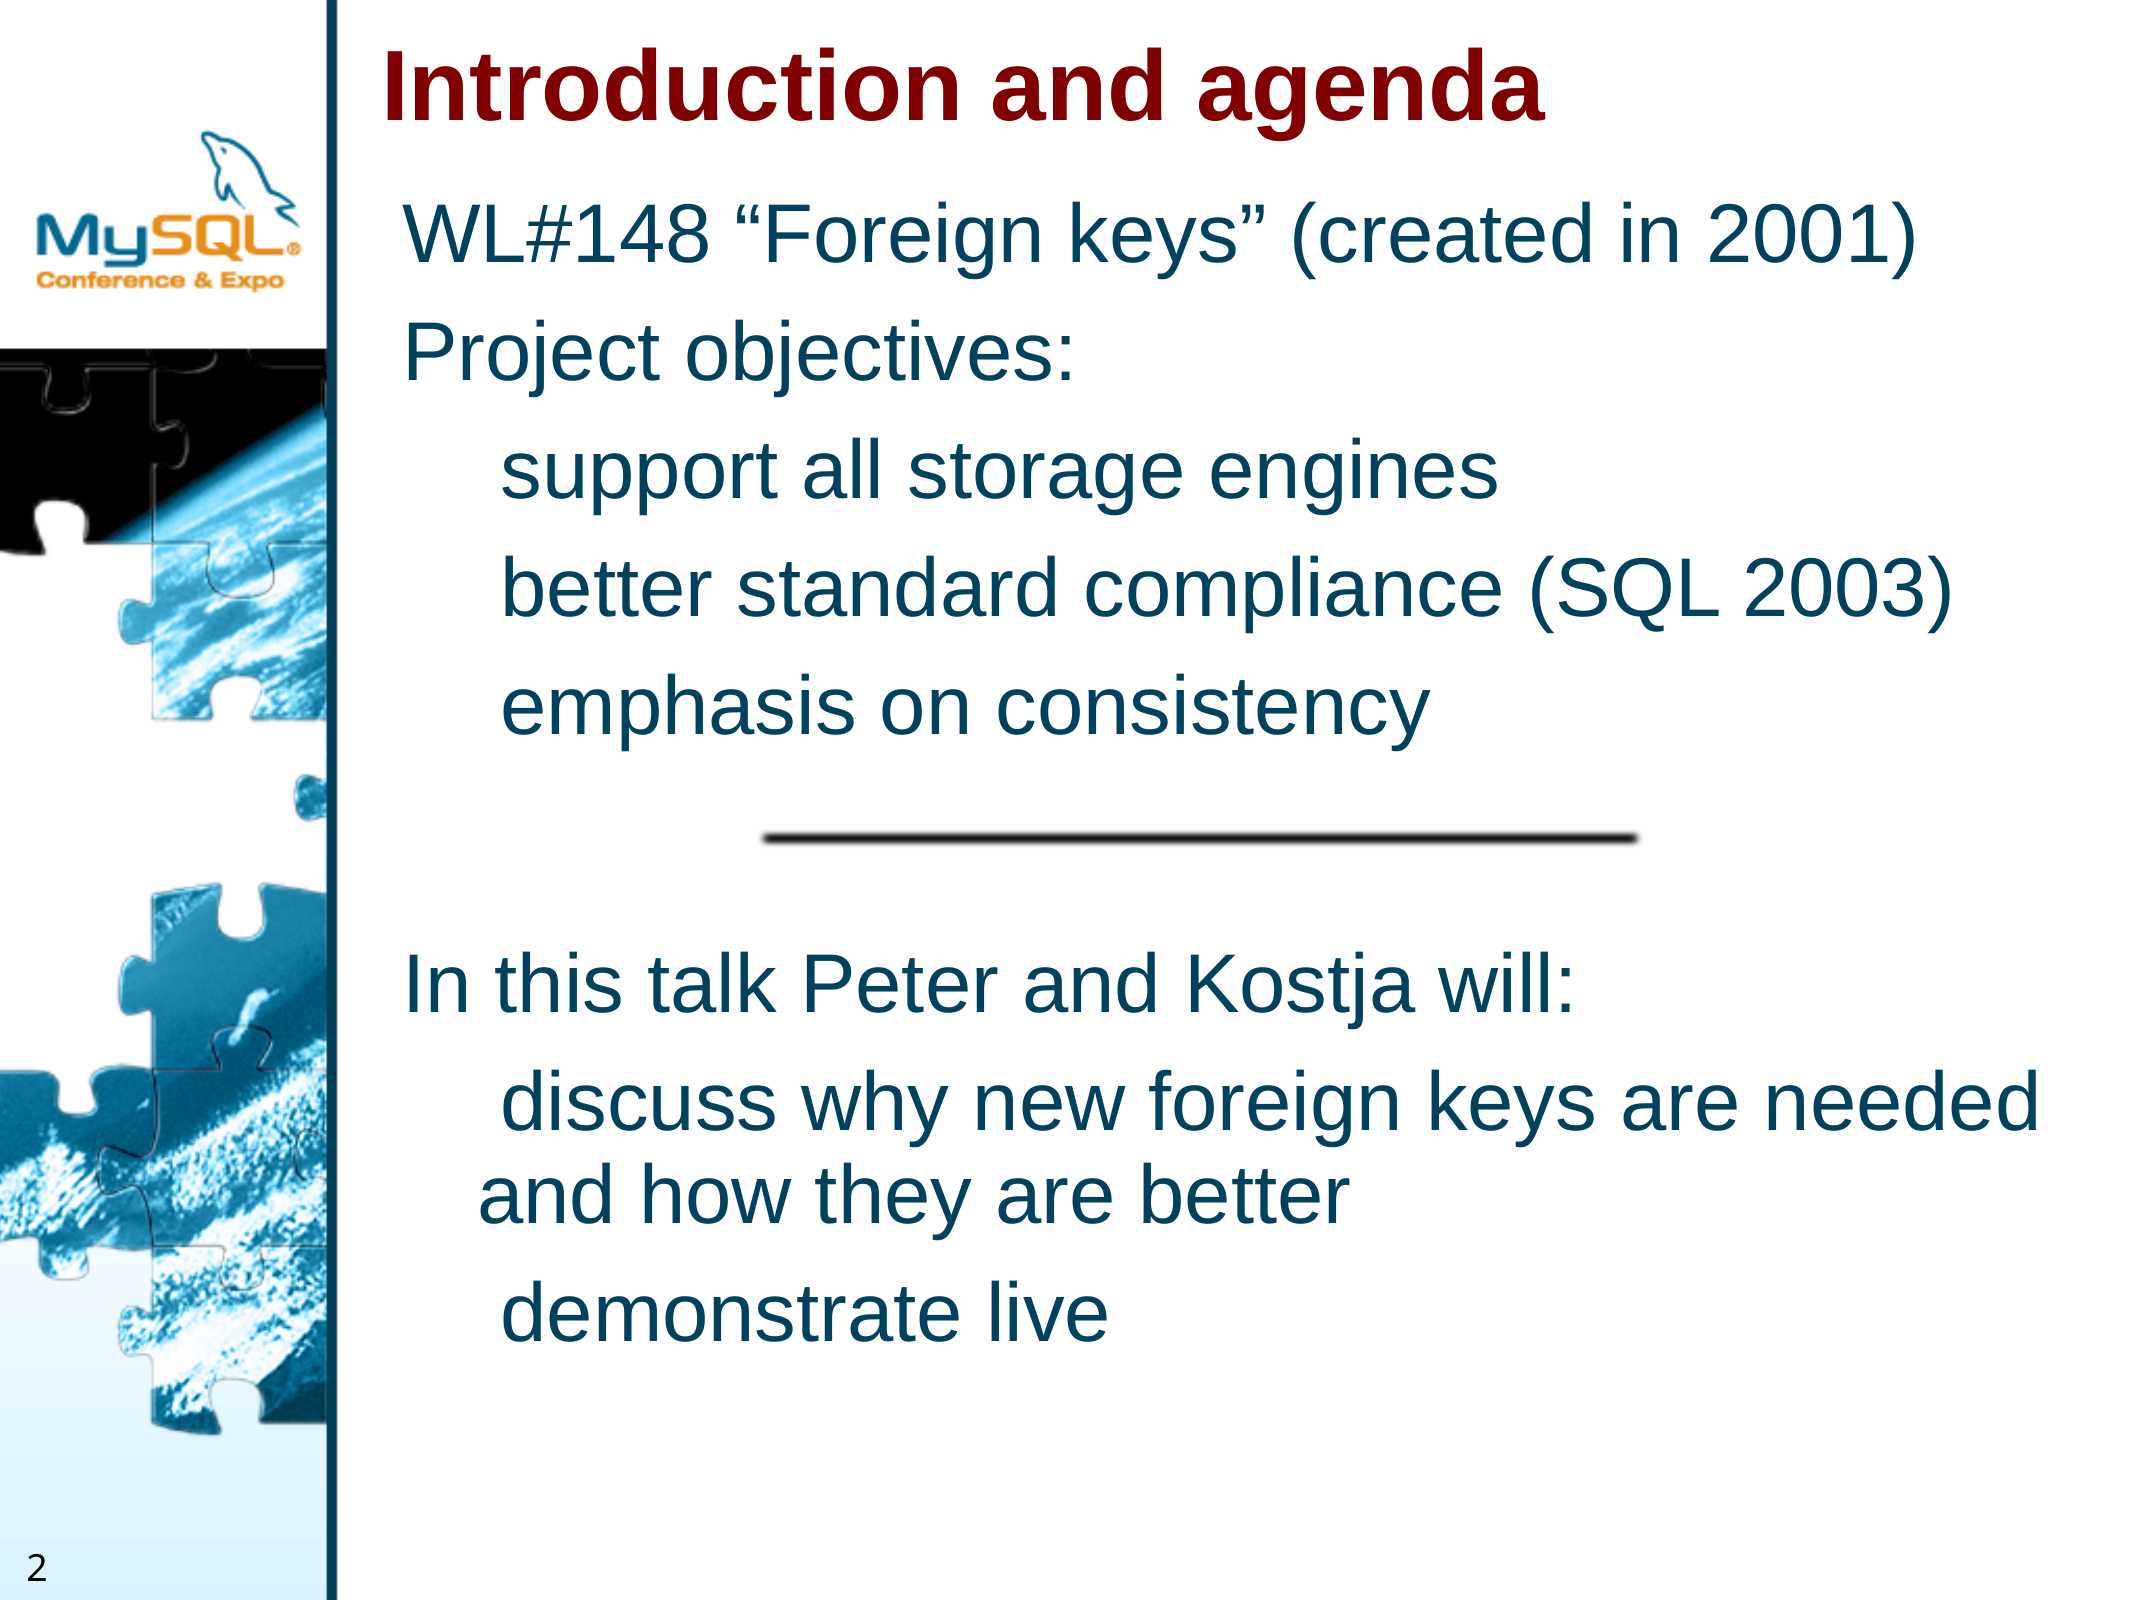

# Introduction and agenda
WL#148 “Foreign keys” (created in 2001)
Project objectives:
 support all storage engines
 better standard compliance (SQL 2003)
 emphasis on consistency
In this talk Peter and Kostja will:
 discuss why new foreign keys are needed and how they are better
 demonstrate live